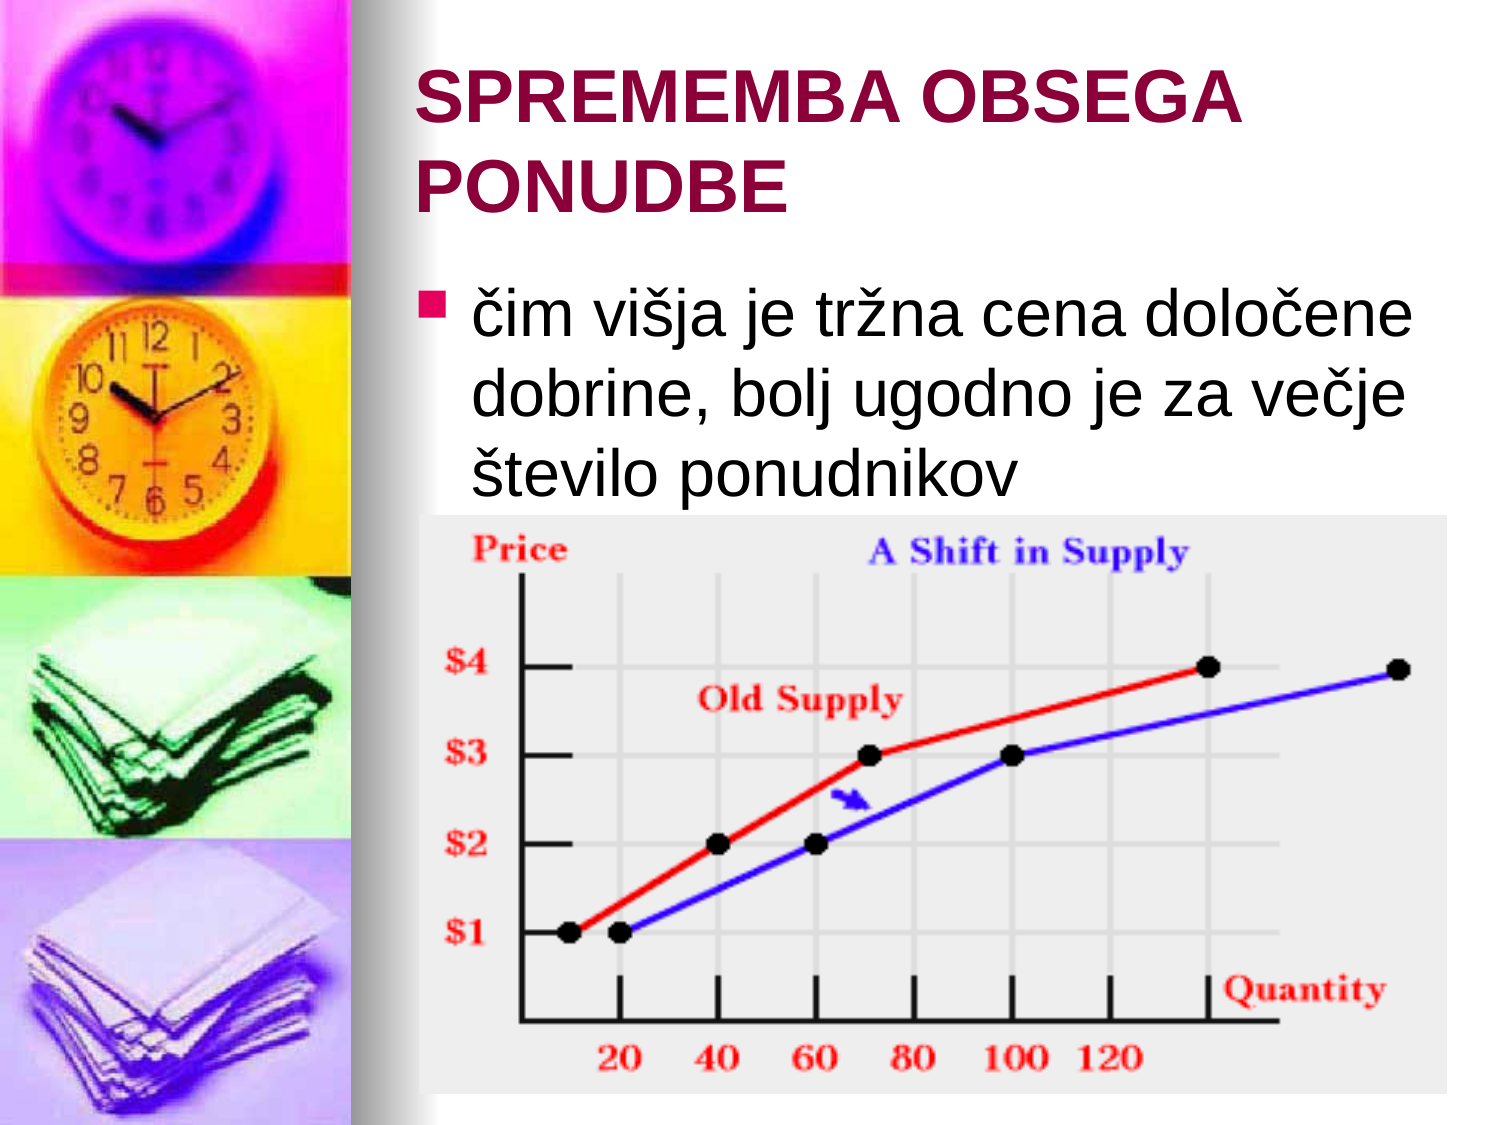

# SPREMEMBA OBSEGA PONUDBE
čim višja je tržna cena določene dobrine, bolj ugodno je za večje število ponudnikov